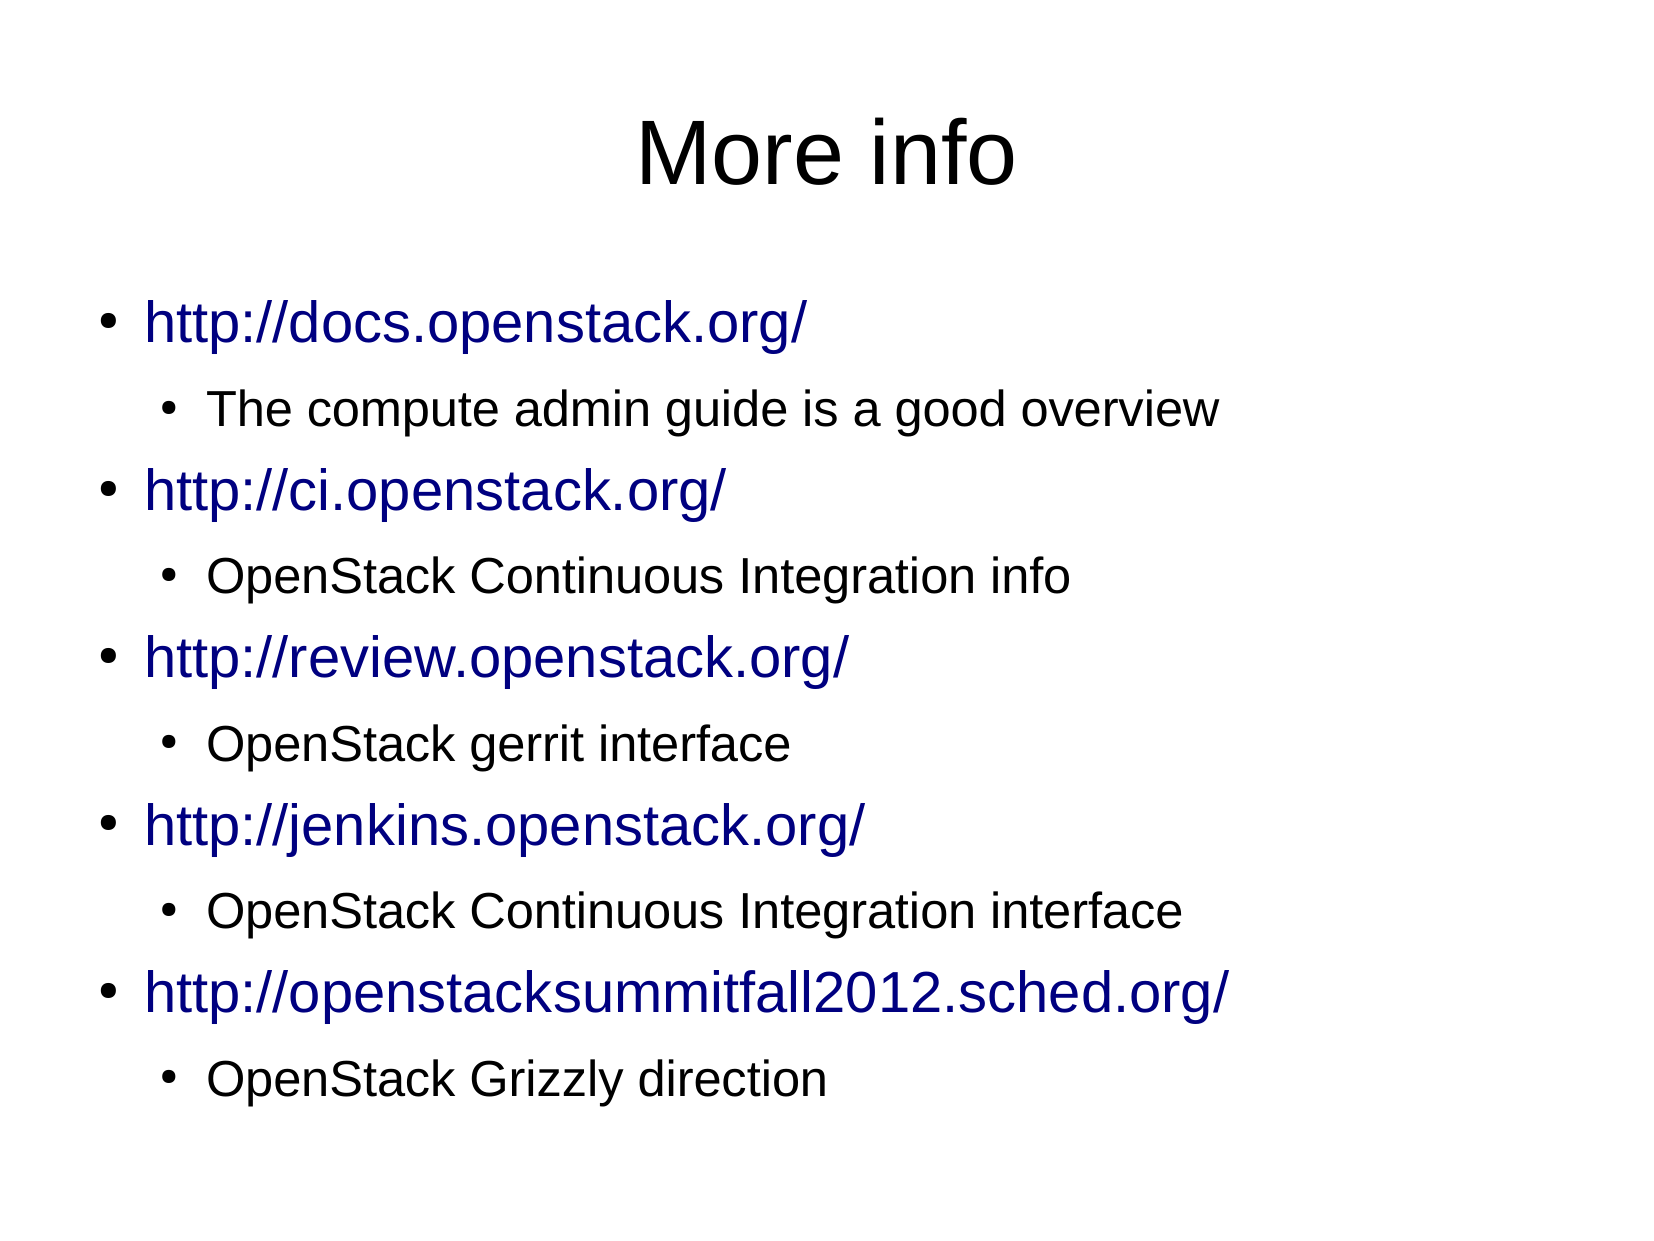

# More info
http://docs.openstack.org/
The compute admin guide is a good overview
http://ci.openstack.org/
OpenStack Continuous Integration info
http://review.openstack.org/
OpenStack gerrit interface
http://jenkins.openstack.org/
OpenStack Continuous Integration interface
http://openstacksummitfall2012.sched.org/
OpenStack Grizzly direction